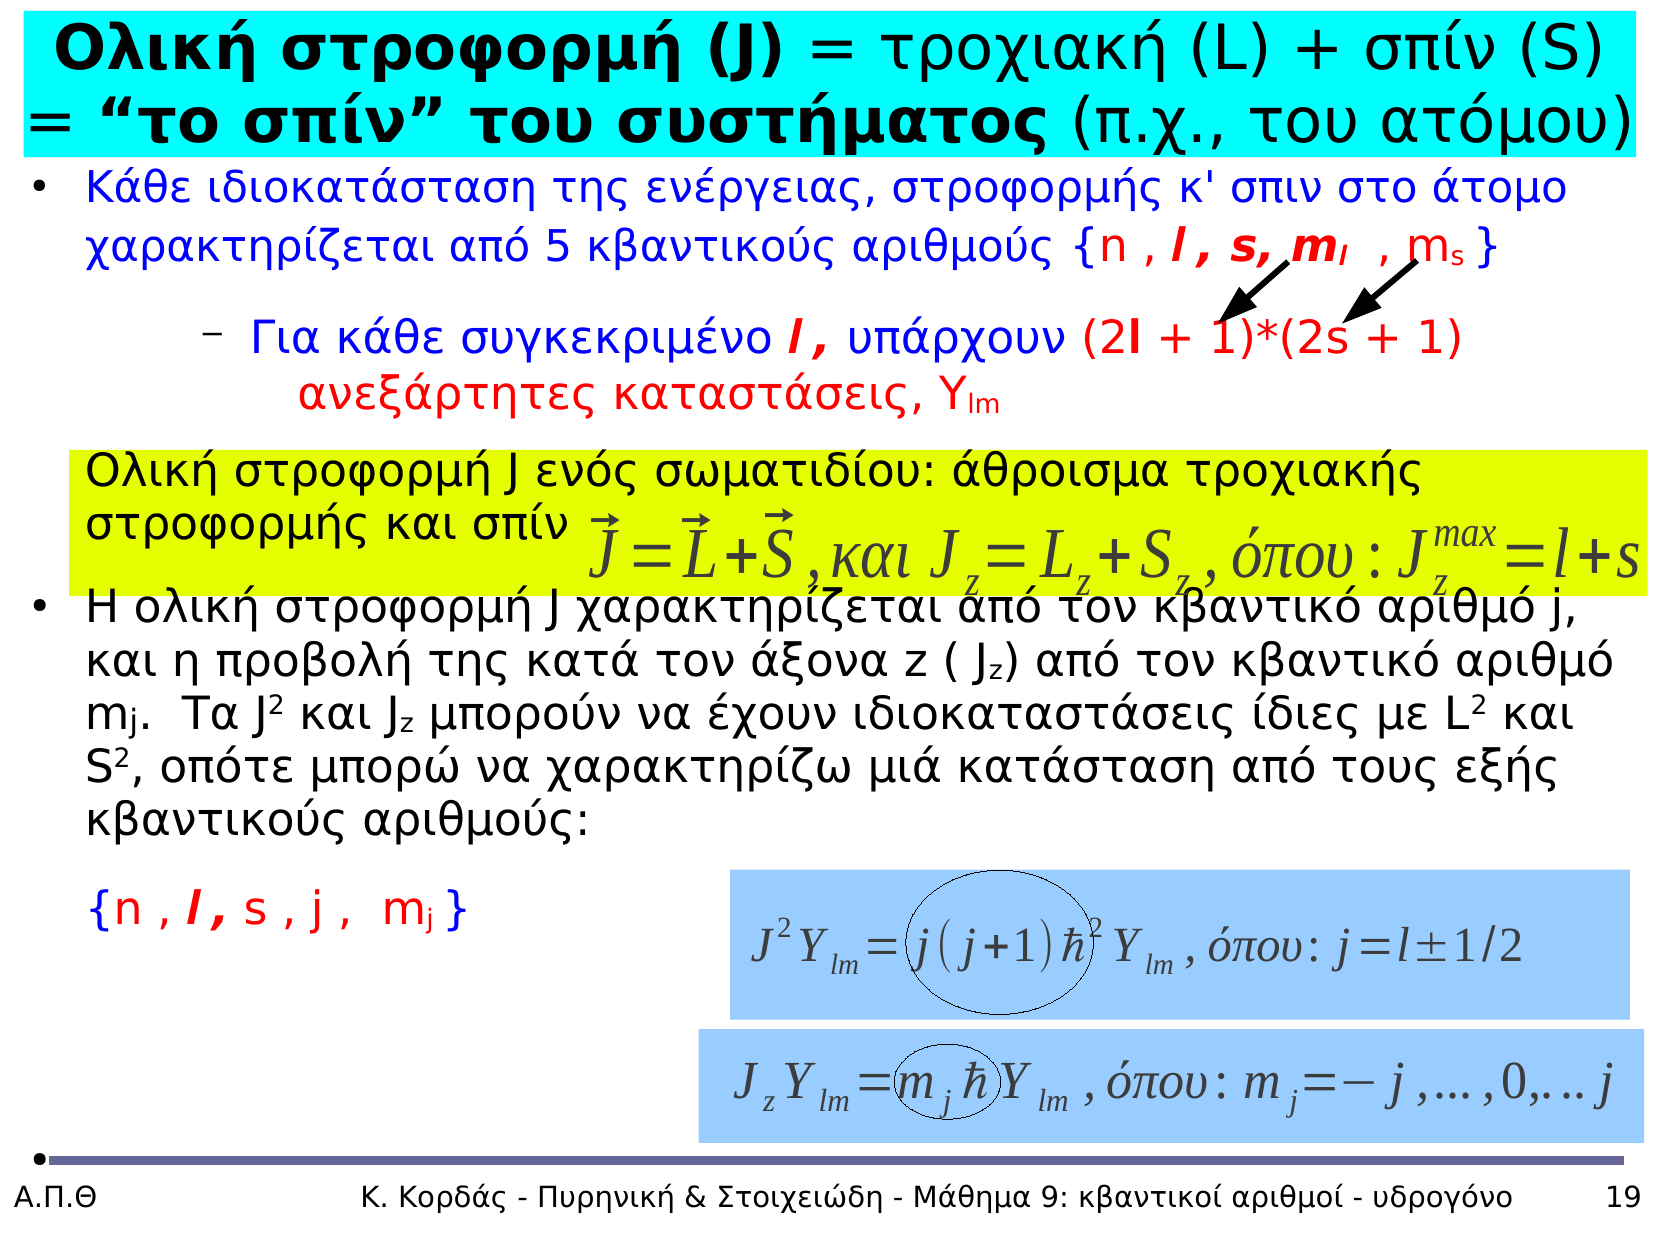

Ολική στροφορμή (J) = τροχιακή (L) + σπίν (S)
= “το σπίν” του συστήματος (π.χ., του ατόμου)
# Κάθε ιδιοκατάσταση της ενέργειας, στροφορμής κ' σπιν στο άτομο χαρακτηρίζεται από 5 κβαντικούς αριθμούς {n , l , s, ml , ms }
Για κάθε συγκεκριμένο l , υπάρχουν (2l + 1)*(2s + 1) ανεξάρτητες καταστάσεις, Υlm
Ολική στροφορμή J ενός σωματιδίου: άθροισμα τροχιακής στροφορμής και σπίν
Η ολική στροφορμή J χαρακτηρίζεται από τον κβαντικό αριθμό j, και η προβολή της κατά τον άξονα z ( Jz) από τον κβαντικό αριθμό mj. Τα J2 και Jz μπορούν να έχουν ιδιοκαταστάσεις ίδιες με L2 και S2, οπότε μπορώ να χαρακτηρίζω μιά κατάσταση από τους εξής κβαντικούς αριθμούς:
{n , l , s , j , mj }
Α.Π.Θ
Κ. Κορδάς - Πυρηνική & Στοιχειώδη - Μάθημα 9: κβαντικοί αριθμοί - υδρογόνο
19